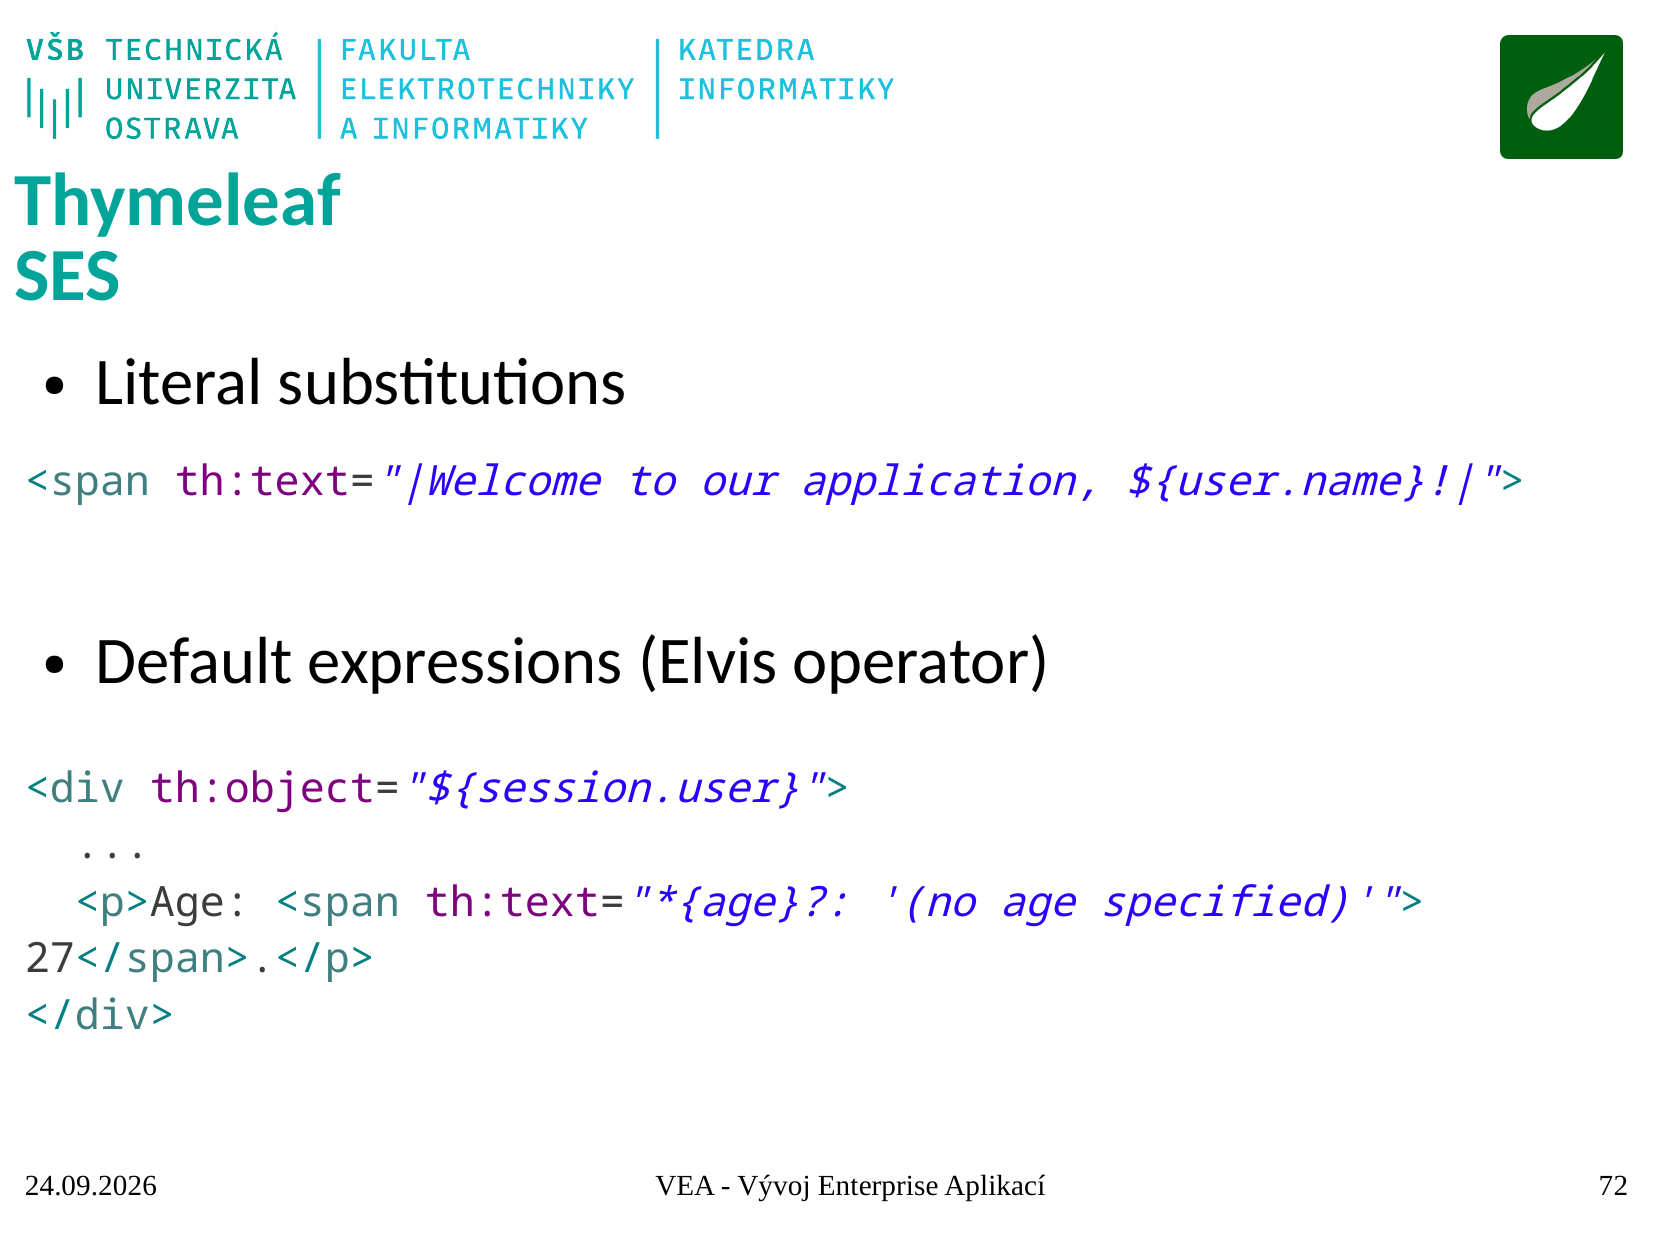

Thymeleaf
SES
# Literal substitutions
<span th:text="|Welcome to our application, ${user.name}!|">
Default expressions (Elvis operator)
<div th:object="${session.user}">
 ...
 <p>Age: <span th:text="*{age}?: '(no age specified)'"> 27</span>.</p>
</div>
VEA - Vývoj Enterprise Aplikací
72